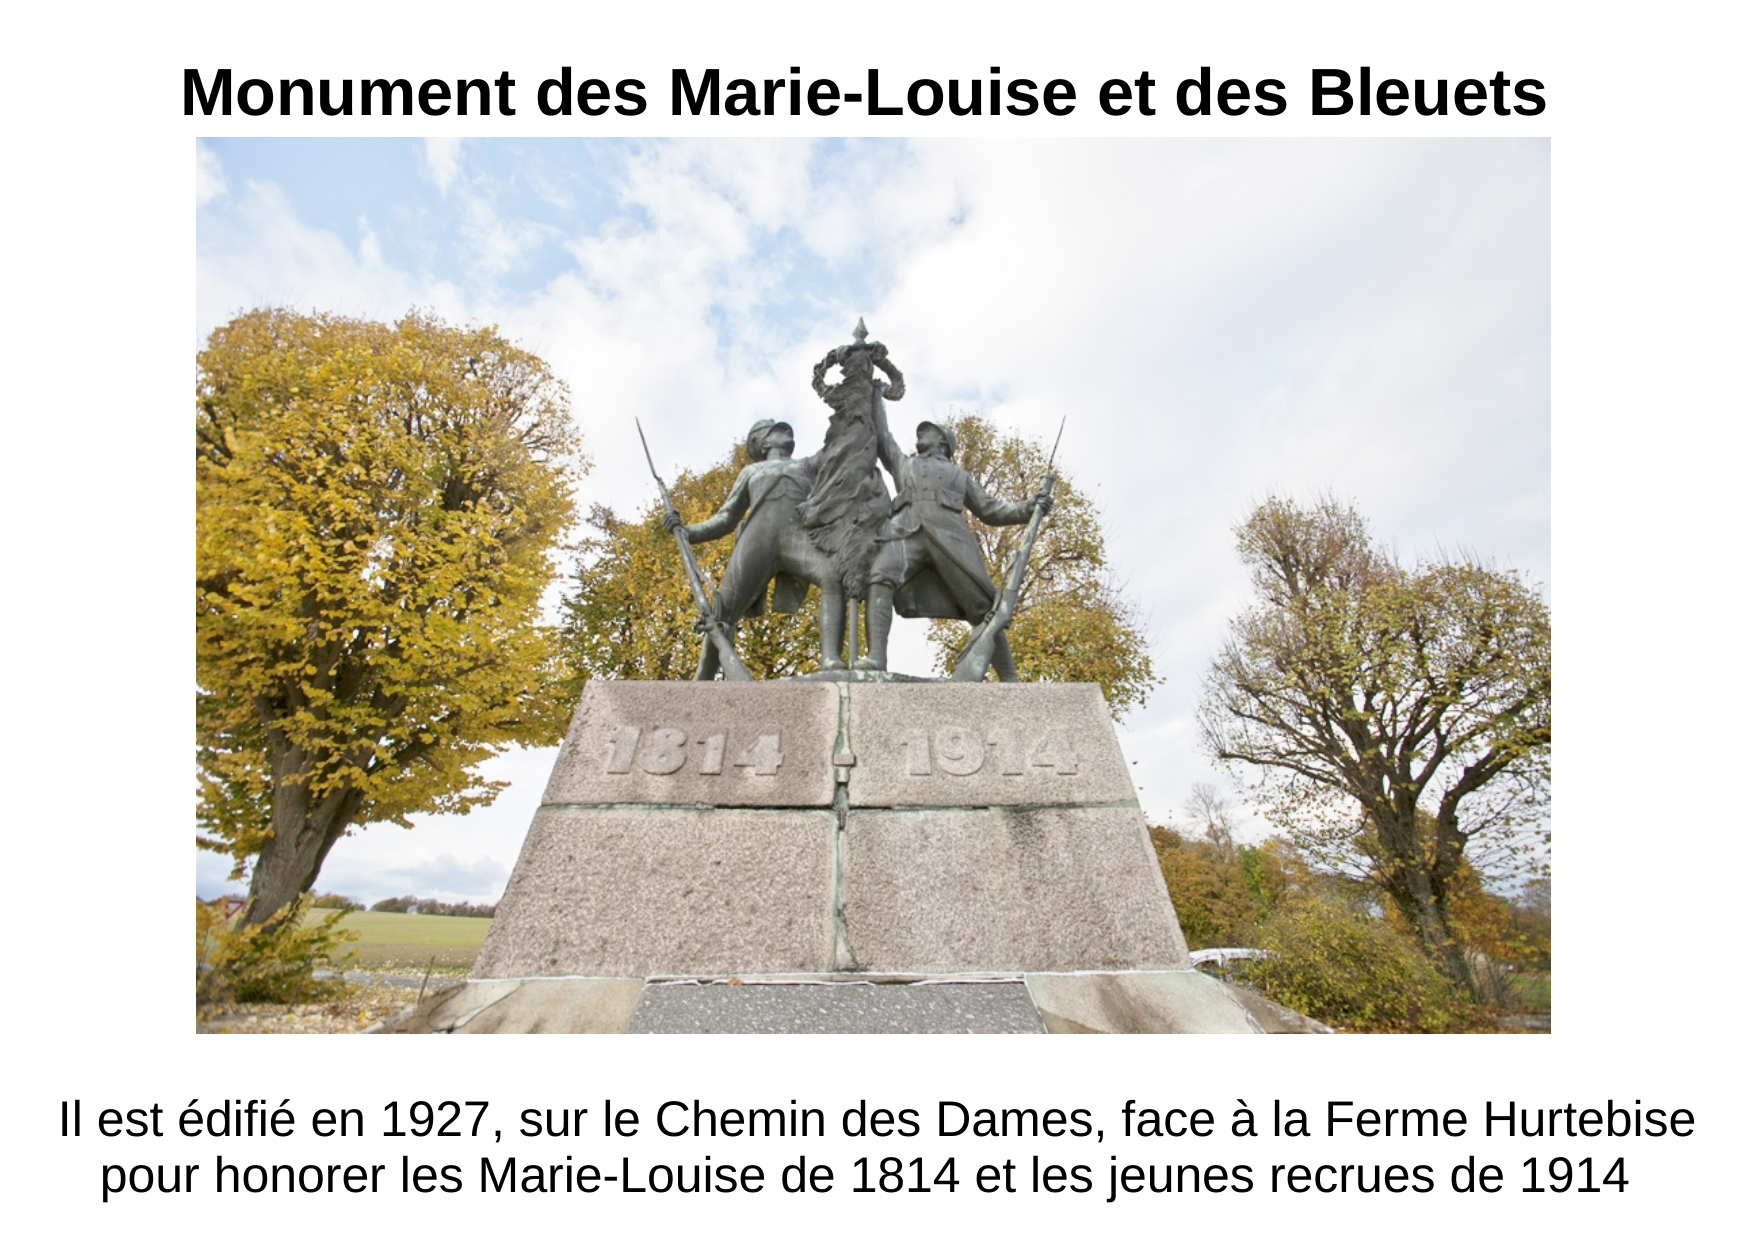

Monument des Marie-Louise et des Bleuets
Il est édifié en 1927, sur le Chemin des Dames, face à la Ferme Hurtebise
 pour honorer les Marie-Louise de 1814 et les jeunes recrues de 1914